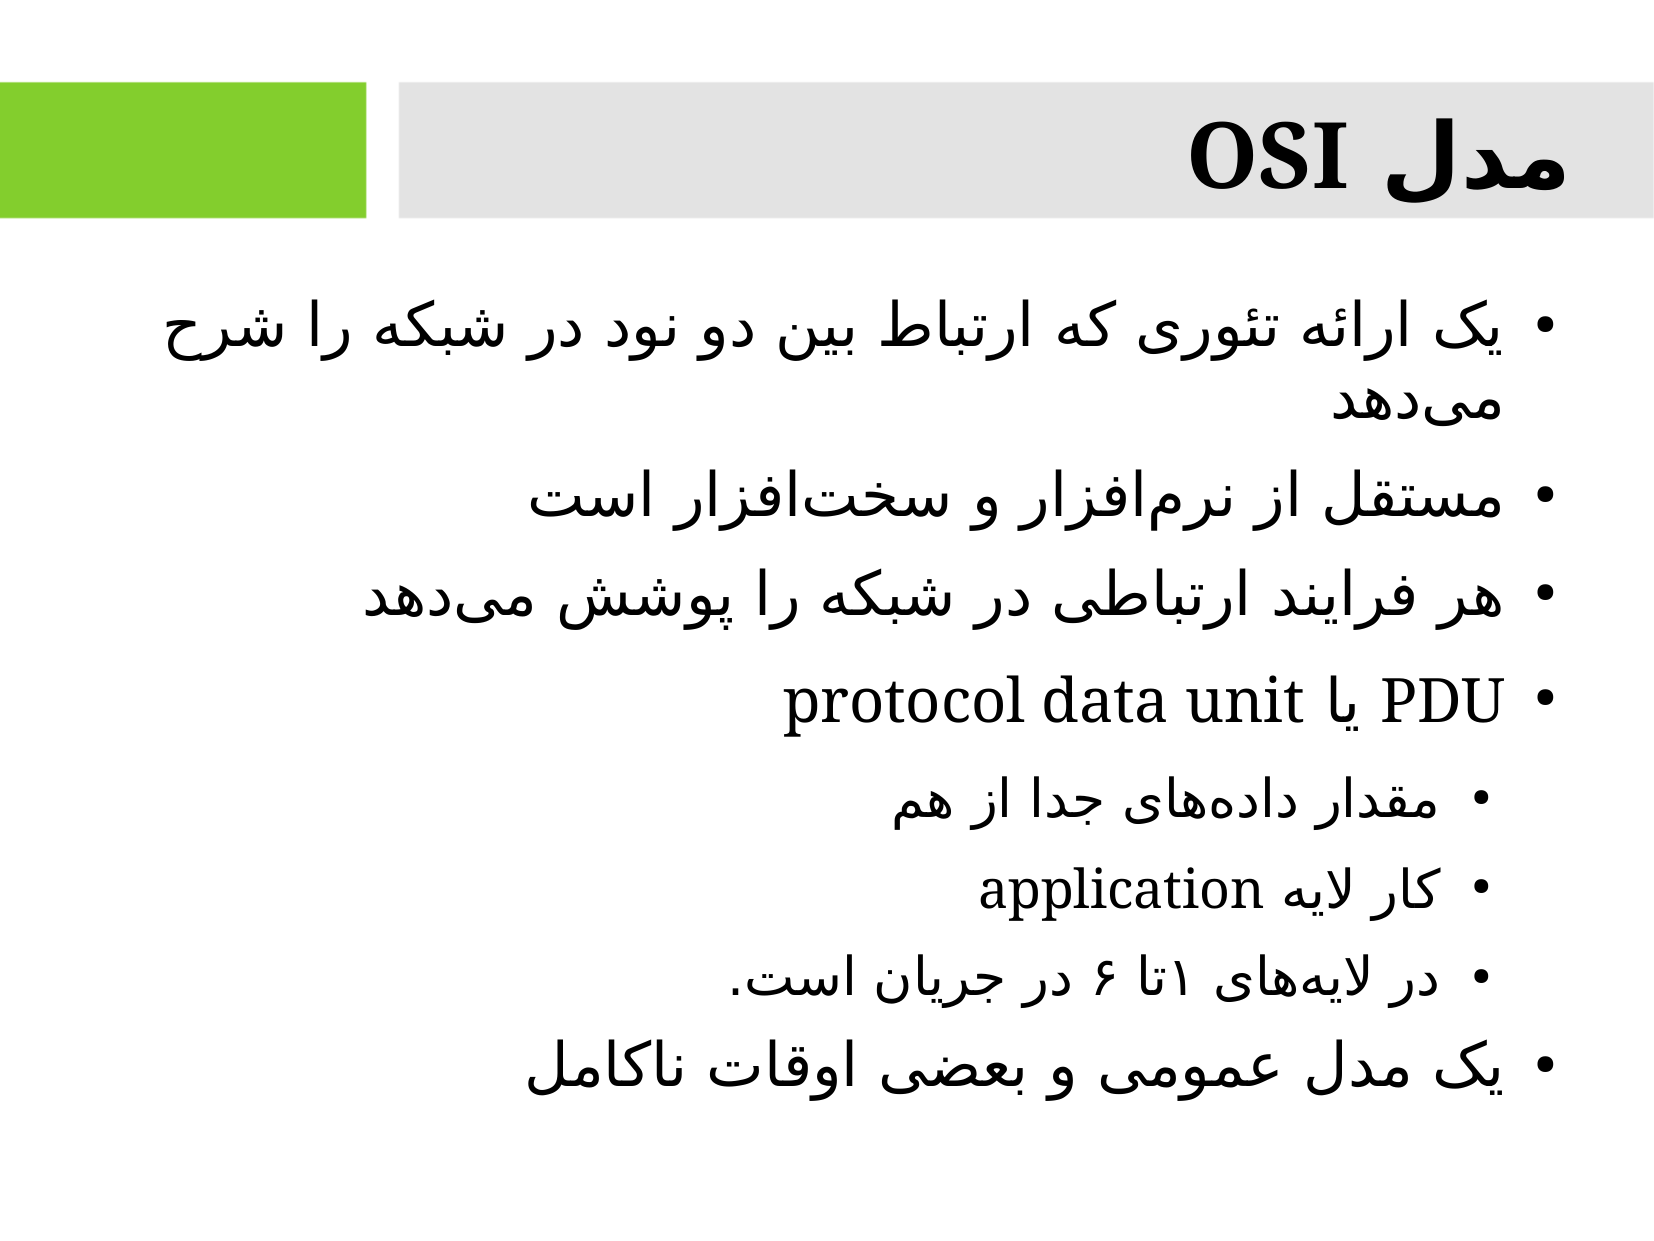

# مدل OSI
یک ارائه تئوری که ارتباط بین دو نود در شبکه را شرح می‌دهد
مستقل از نرم‌افزار و سخت‌افزار است
هر فرایند ارتباطی در شبکه را پوشش می‌دهد
PDU یا protocol data unit
مقدار داده‌های جدا از هم
کار لایه application
در لایه‌های ۱تا ۶ در جریان است.
یک مدل عمومی و بعضی اوقات ناکامل